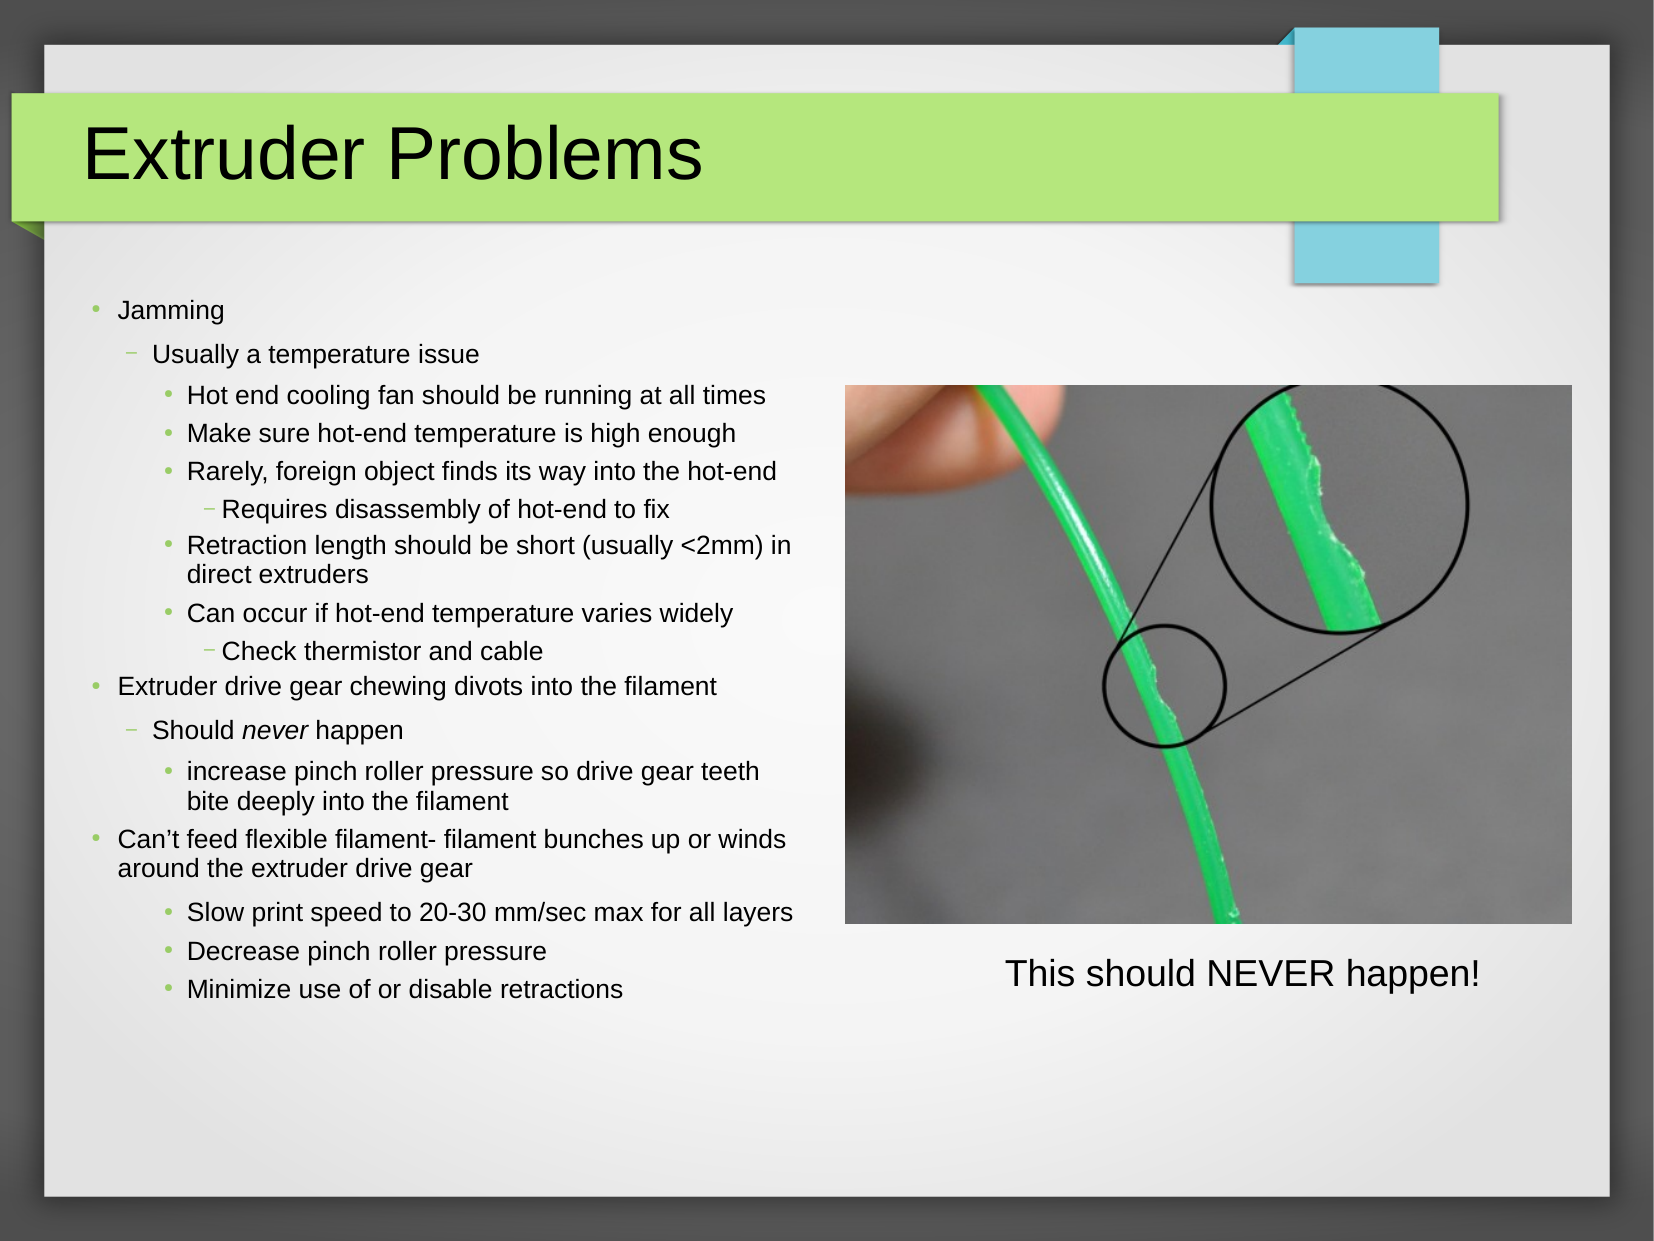

# Extruder Problems
Jamming
Usually a temperature issue
Hot end cooling fan should be running at all times
Make sure hot-end temperature is high enough
Rarely, foreign object finds its way into the hot-end
Requires disassembly of hot-end to fix
Retraction length should be short (usually <2mm) in direct extruders
Can occur if hot-end temperature varies widely
Check thermistor and cable
Extruder drive gear chewing divots into the filament
Should never happen
increase pinch roller pressure so drive gear teeth bite deeply into the filament
Can’t feed flexible filament- filament bunches up or winds around the extruder drive gear
Slow print speed to 20-30 mm/sec max for all layers
Decrease pinch roller pressure
Minimize use of or disable retractions
This should NEVER happen!